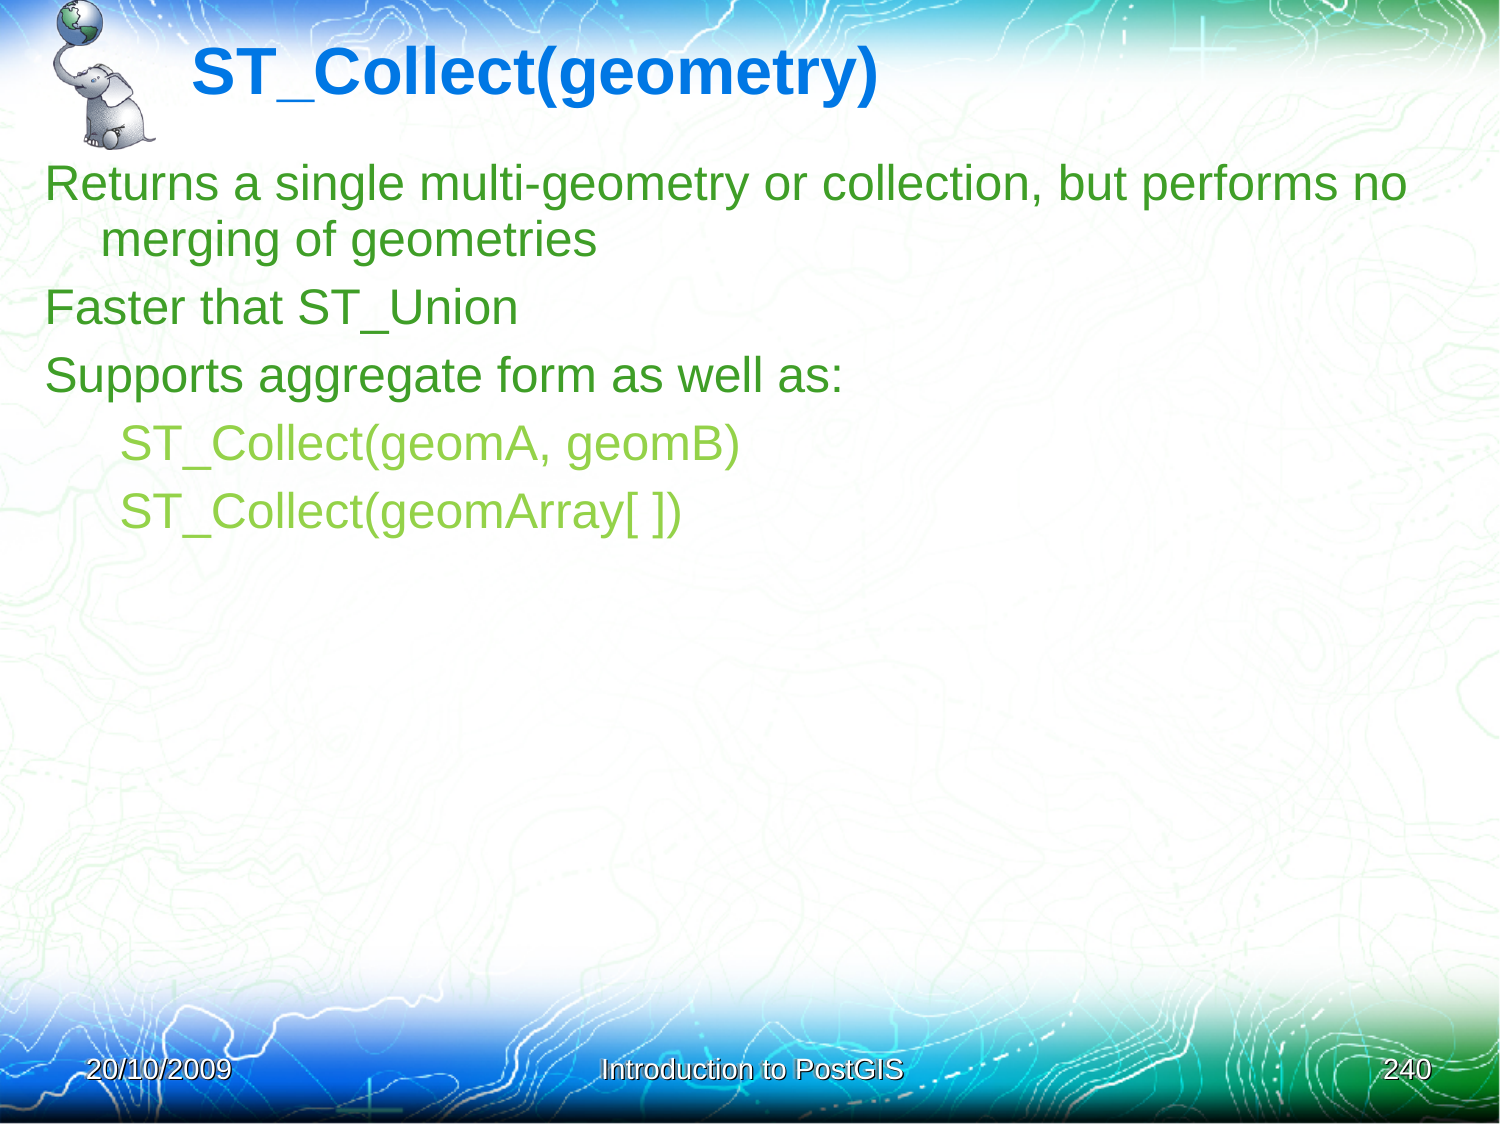

# ST_Collect(geometry)
Returns a single multi-geometry or collection, but performs no merging of geometries
Faster that ST_Union
Supports aggregate form as well as:
ST_Collect(geomA, geomB)
ST_Collect(geomArray[ ])
20/10/2009
Introduction to PostGIS
240